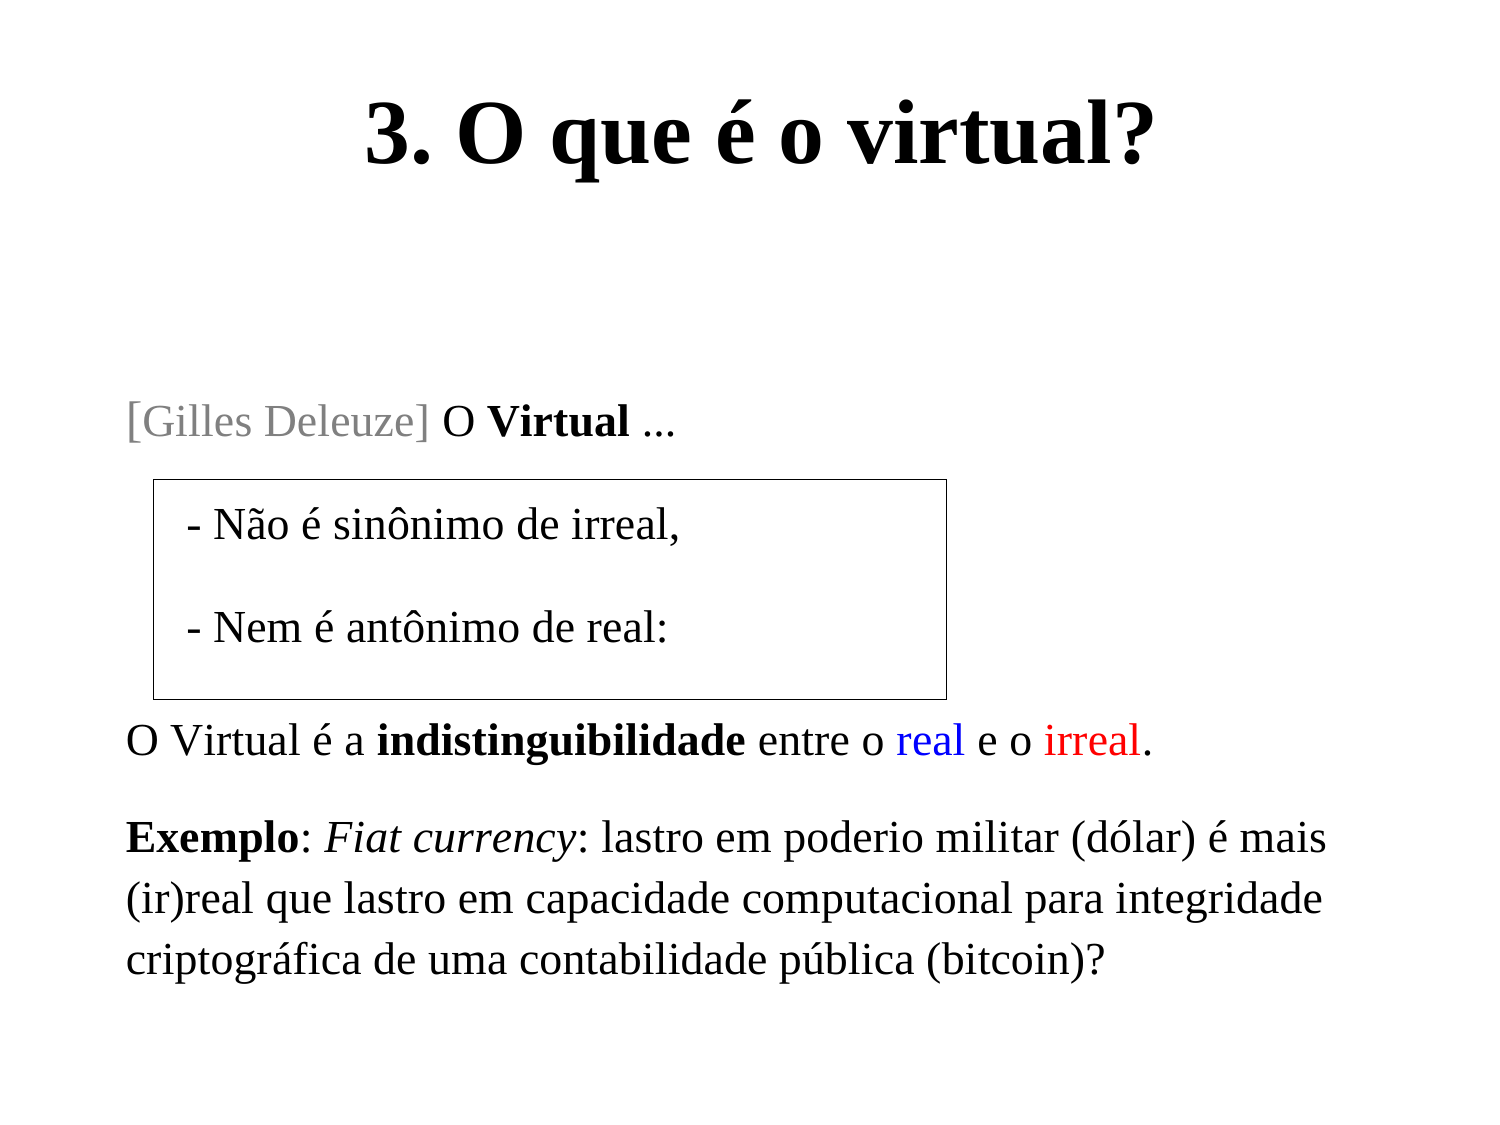

# 3. O que é o virtual?
[Gilles Deleuze] O Virtual ...
- Não é sinônimo de irreal,
- Nem é antônimo de real:
O Virtual é a indistinguibilidade entre o real e o irreal.
Exemplo: Fiat currency: lastro em poderio militar (dólar) é mais (ir)real que lastro em capacidade computacional para integridade criptográfica de uma contabilidade pública (bitcoin)?